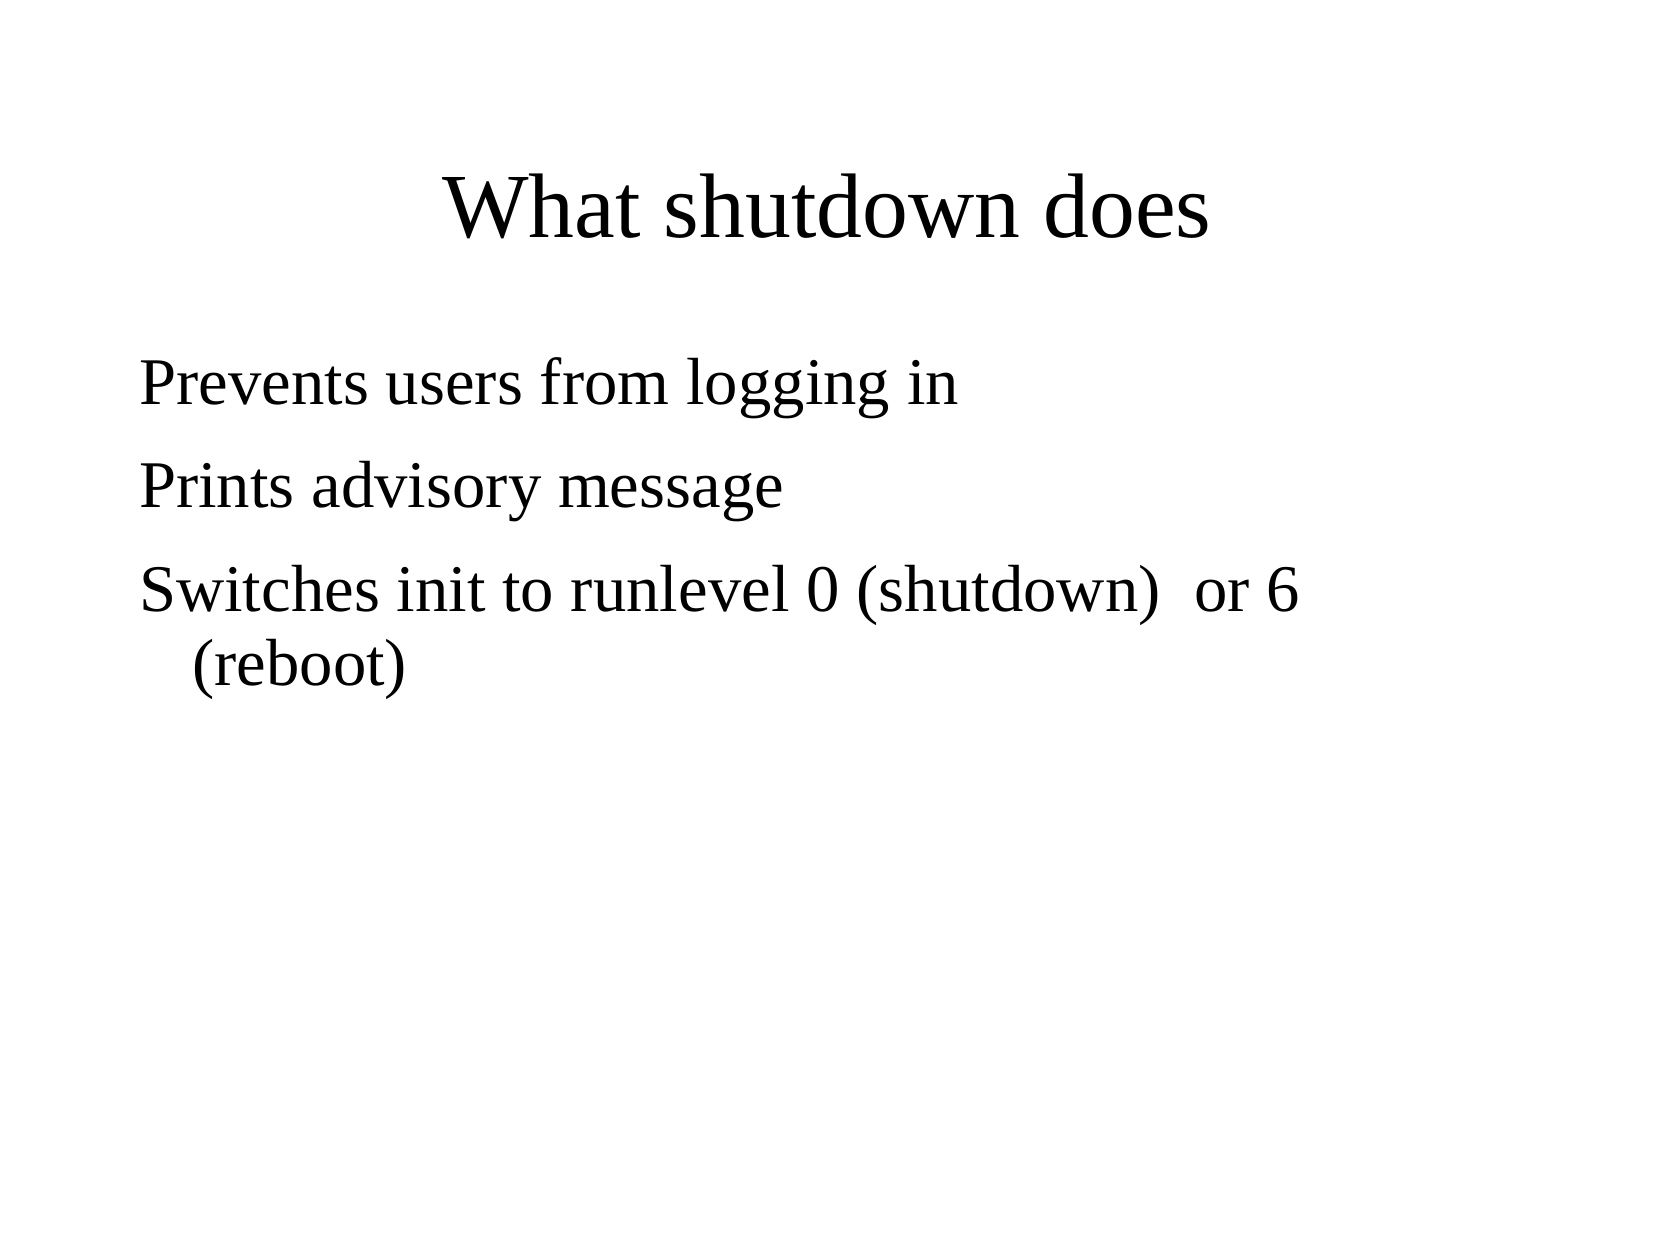

# What shutdown does
Prevents users from logging in
Prints advisory message
Switches init to runlevel 0 (shutdown) or 6 (reboot)